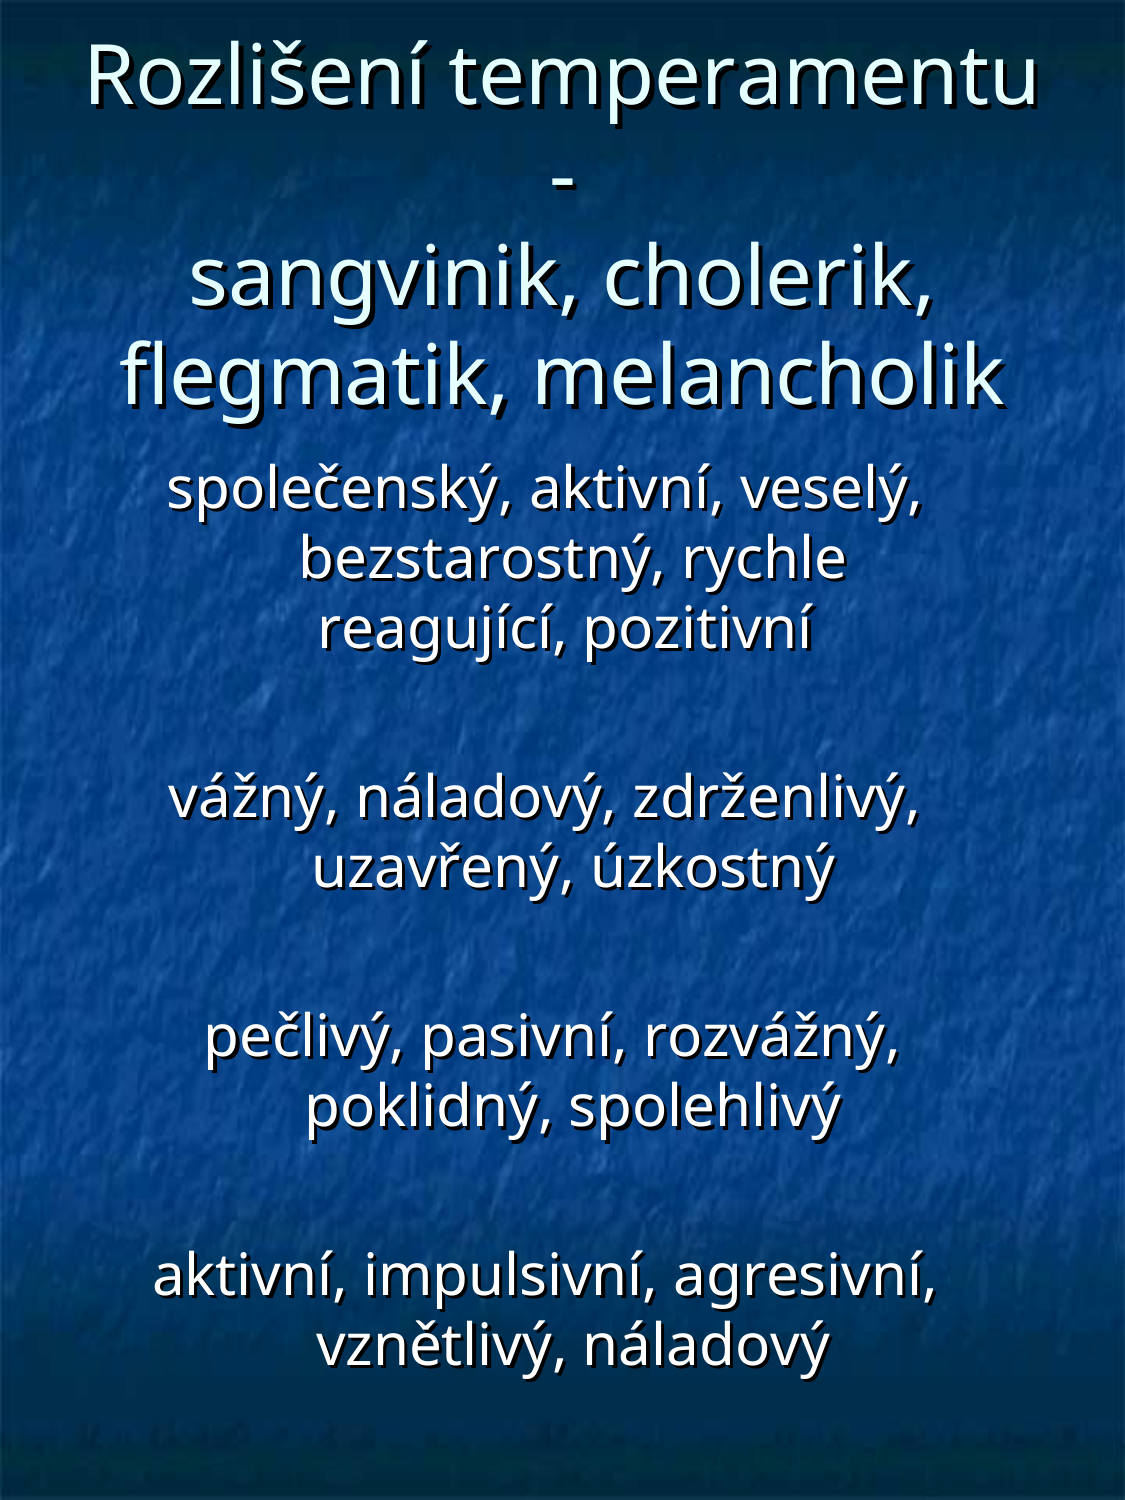

# Rozlišení temperamentu - sangvinik, cholerik, flegmatik, melancholik
společenský, aktivní, veselý, bezstarostný, rychle reagující, pozitivní
vážný, náladový, zdrženlivý, uzavřený, úzkostný
 pečlivý, pasivní, rozvážný, poklidný, spolehlivý
aktivní, impulsivní, agresivní, vznětlivý, náladový